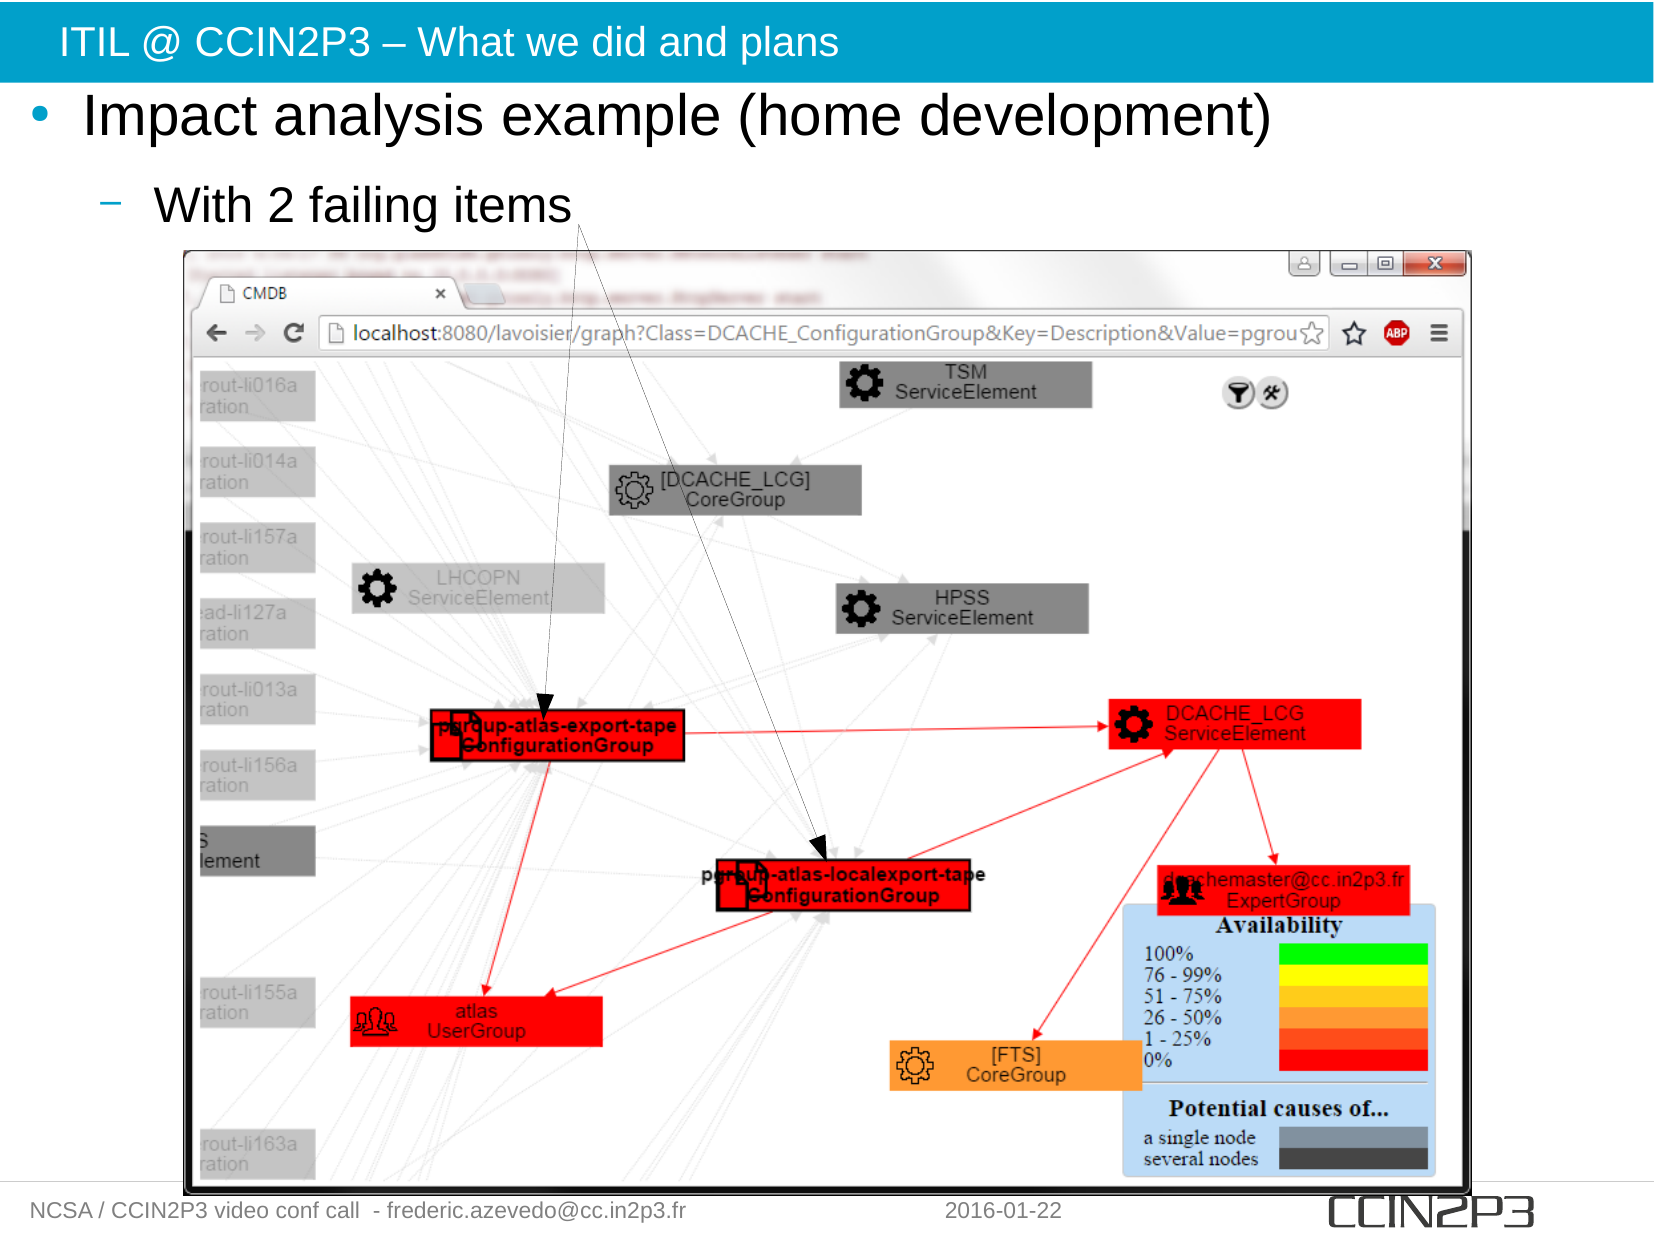

# ITIL @ CCIN2P3 – What we did and plans
Impact analysis example (home development)
With 2 failing items
NCSA / CCIN2P3 video conf call - frederic.azevedo@cc.in2p3.fr
2016-01-22